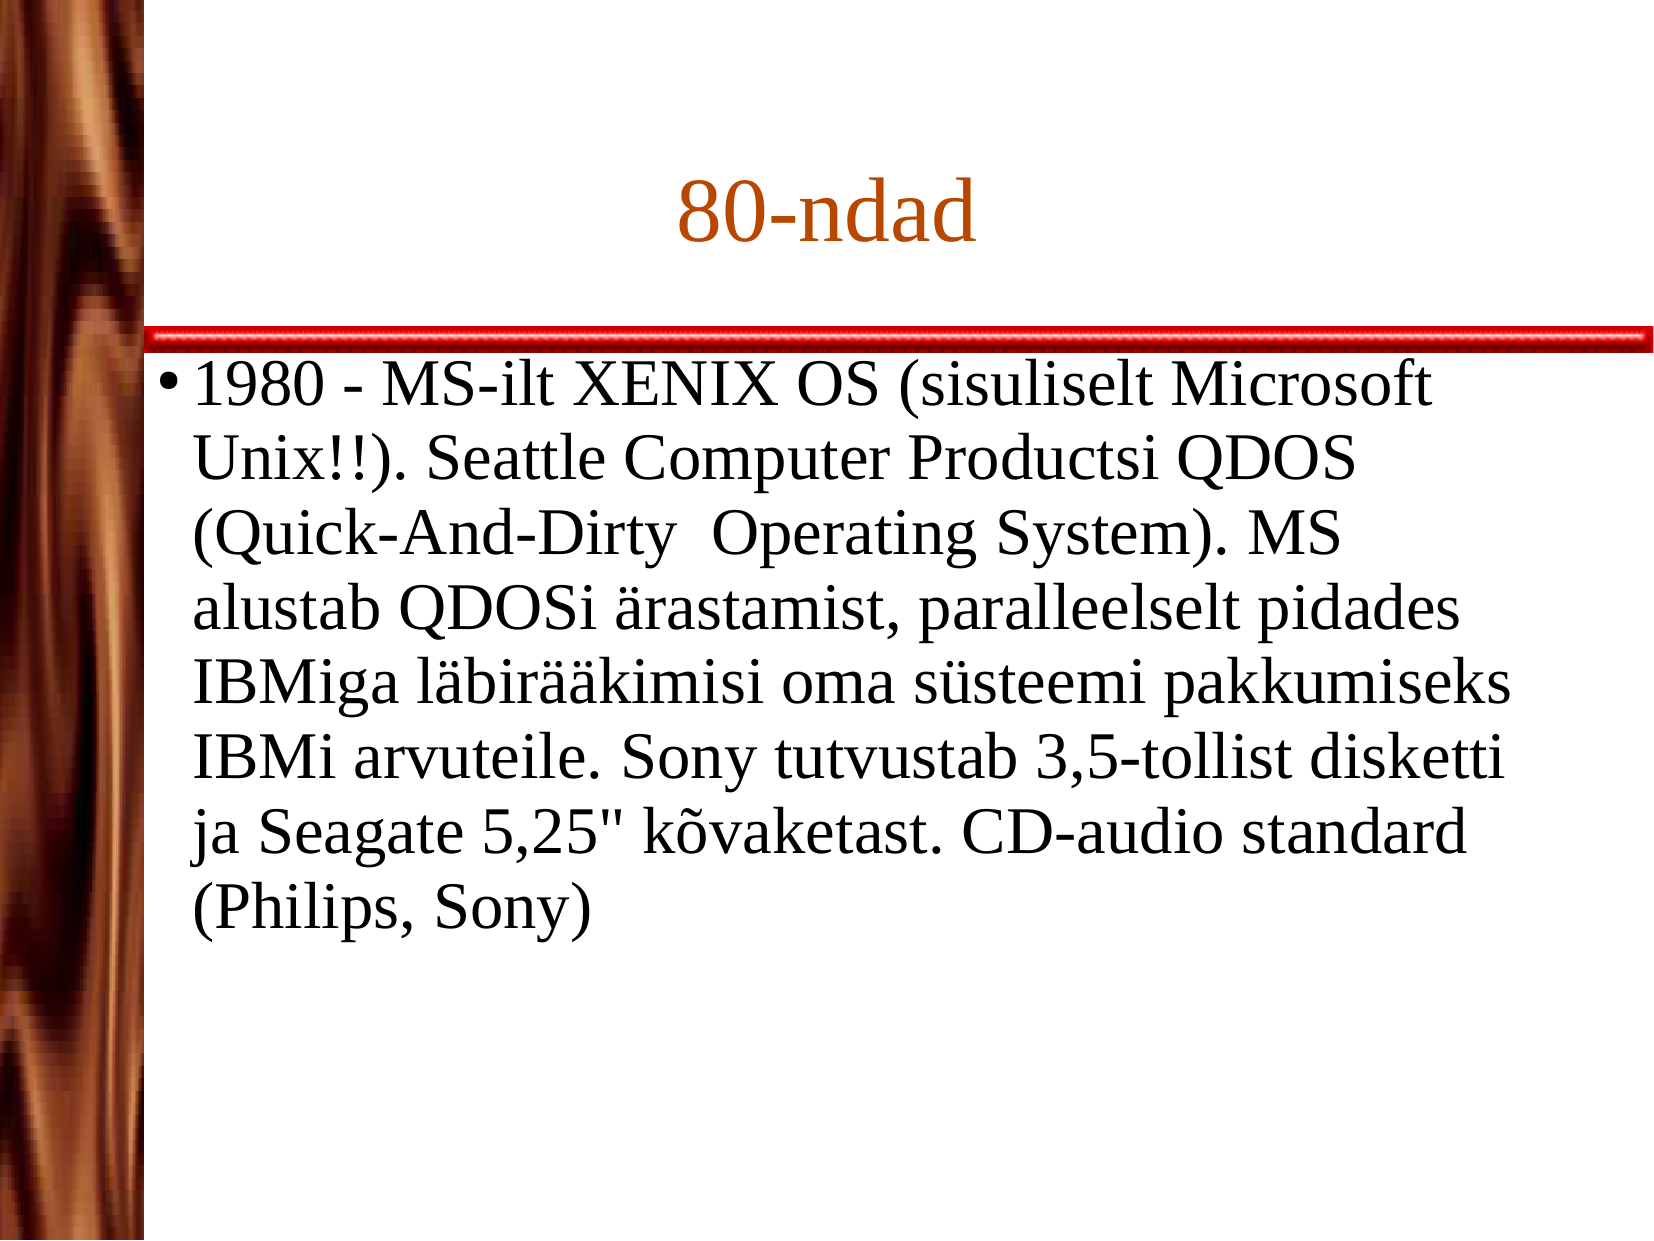

# 80-ndad
1980 - MS-ilt XENIX OS (sisuliselt Microsoft Unix!!). Seattle Computer Productsi QDOS (Quick-And-Dirty Operating System). MS alustab QDOSi ärastamist, paralleelselt pidades IBMiga läbirääkimisi oma süsteemi pakkumiseks IBMi arvuteile. Sony tutvustab 3,5-tollist disketti ja Seagate 5,25" kõvaketast. CD-audio standard (Philips, Sony)